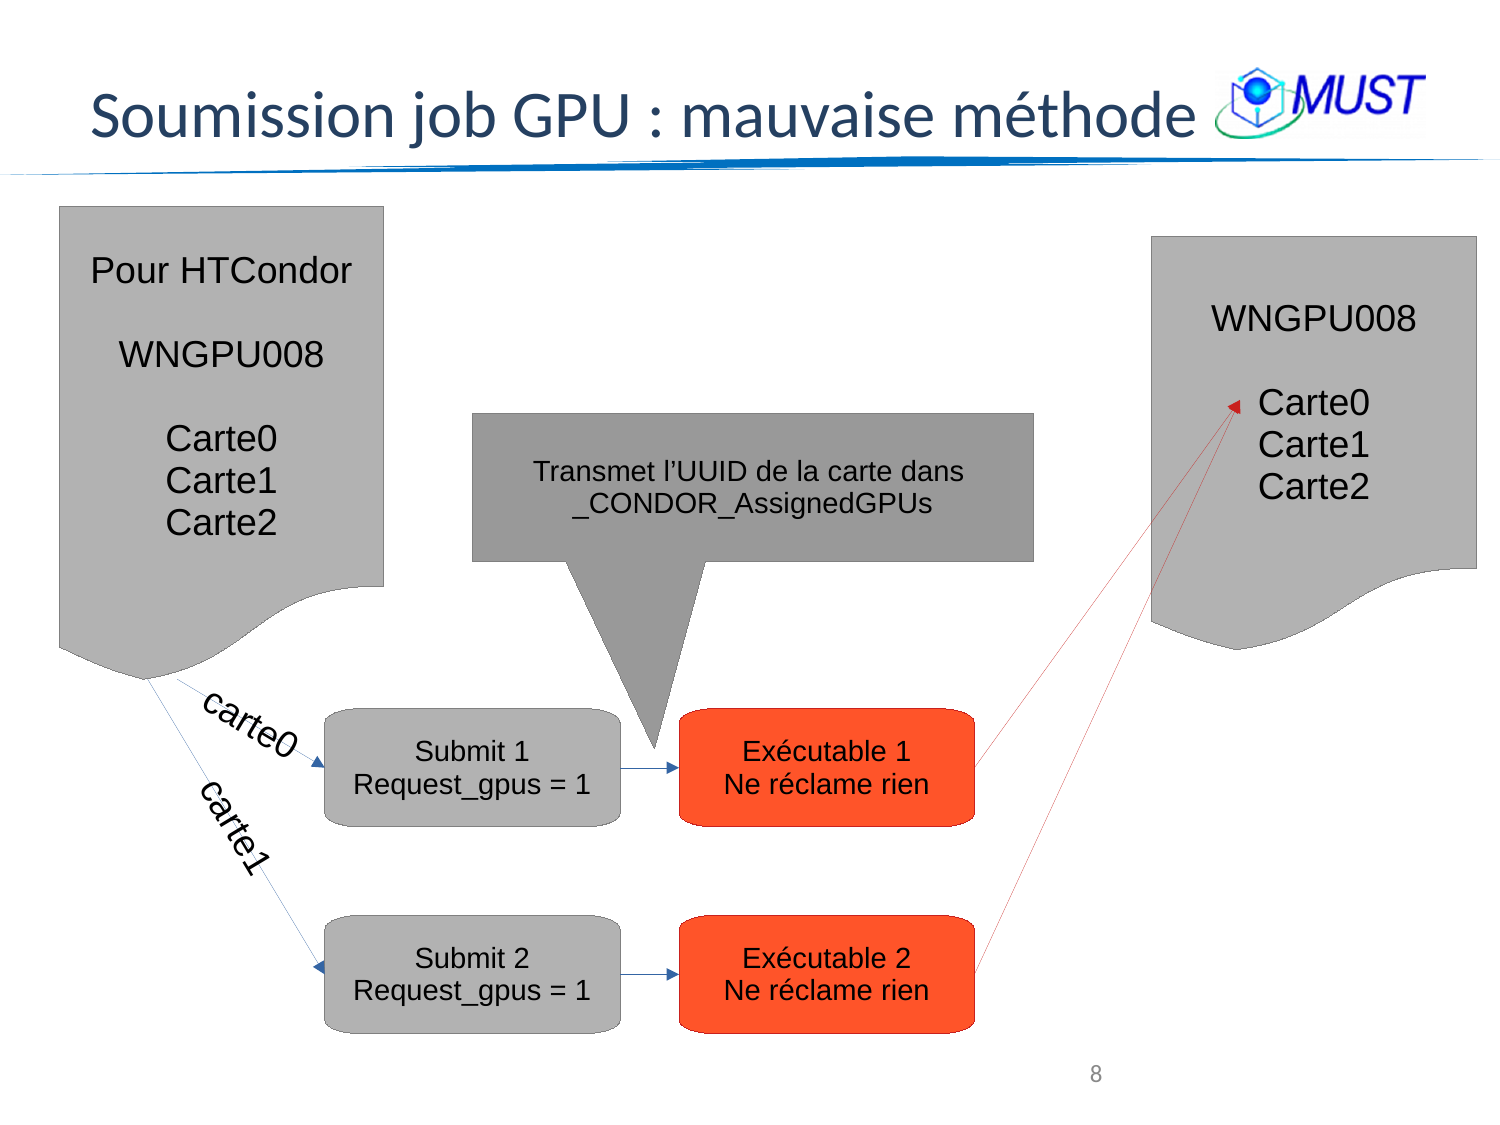

# Soumission job GPU : mauvaise méthode
Pour HTCondor
WNGPU008
Carte0
Carte1
Carte2
WNGPU008
Carte0
Carte1
Carte2
Transmet l’UUID de la carte dans
_CONDOR_AssignedGPUs
carte1
carte0
Submit 1
Request_gpus = 1
Exécutable 1
Ne réclame rien
Submit 2
Request_gpus = 1
Exécutable 2
Ne réclame rien